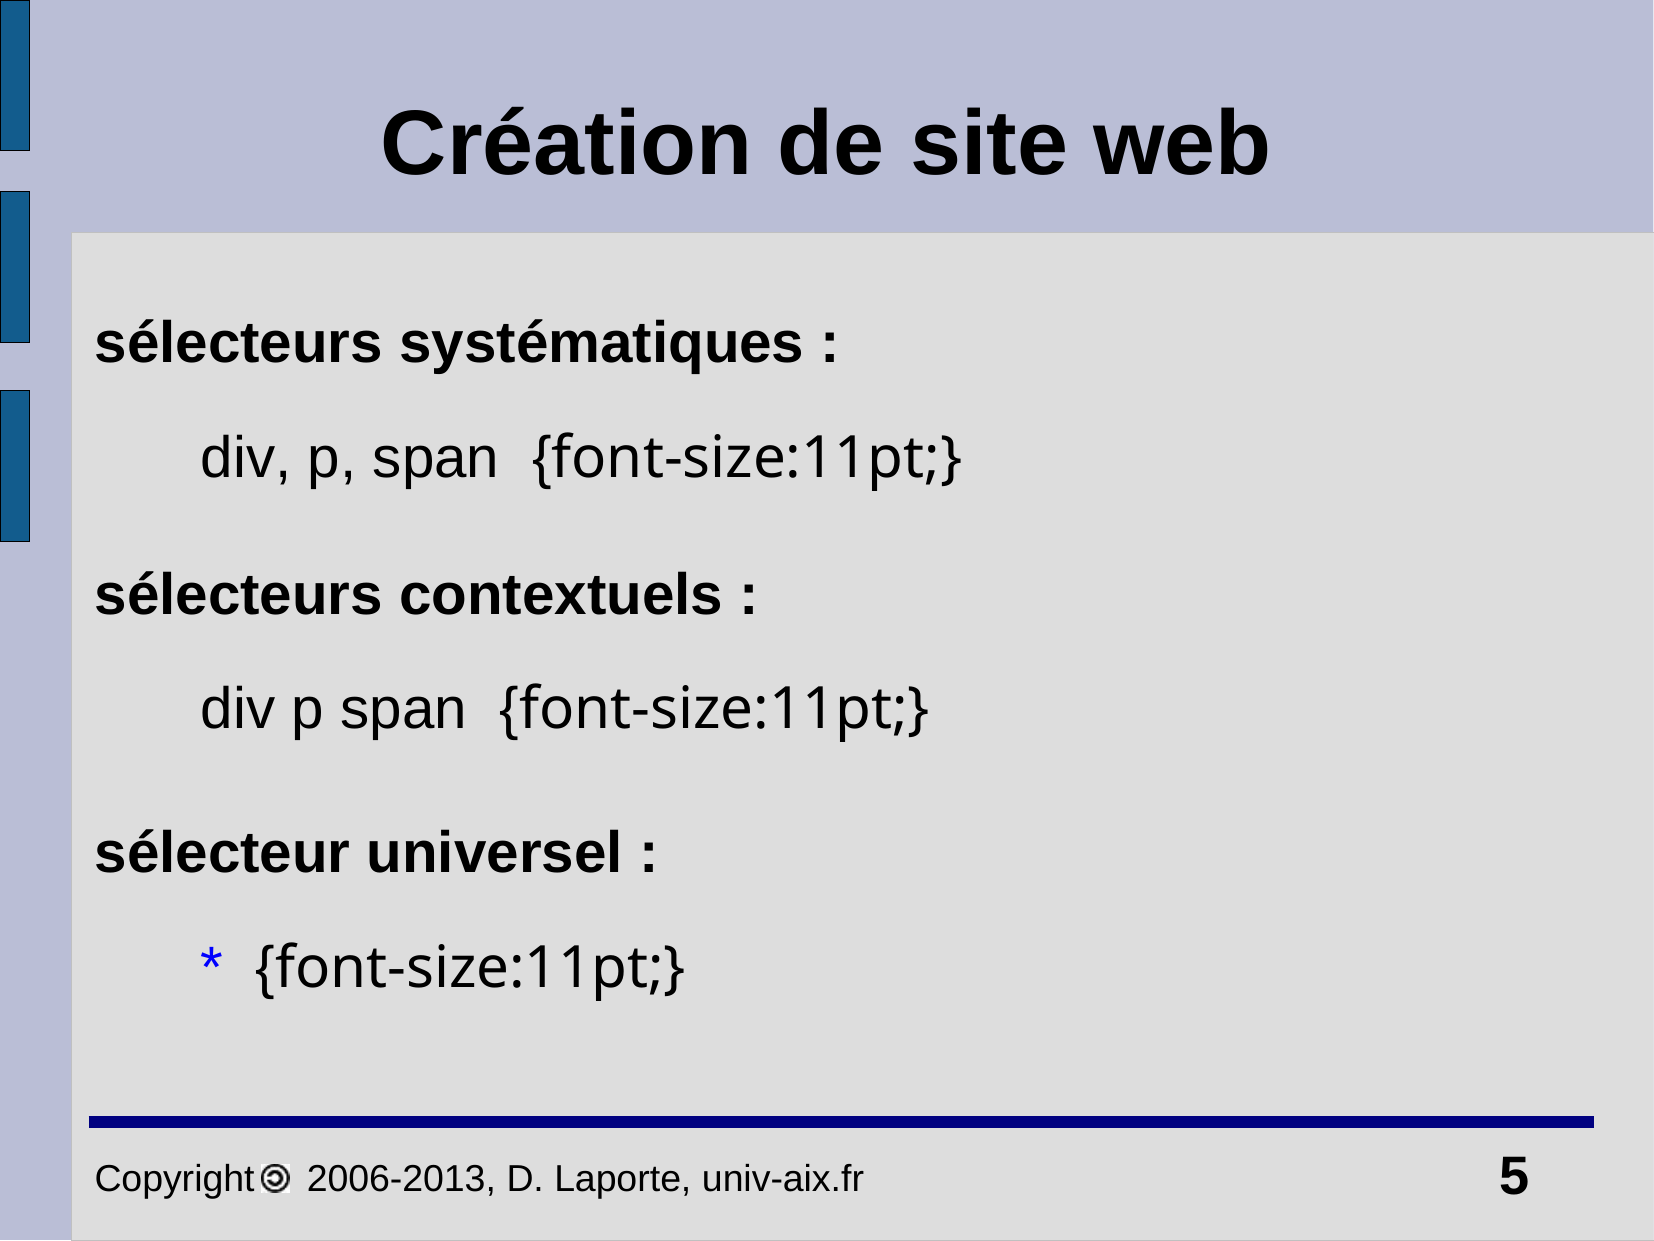

sélecteurs systématiques :
div, p, span {font-size:11pt;}
sélecteurs contextuels :
div p span {font-size:11pt;}
sélecteur universel :
* {font-size:11pt;}